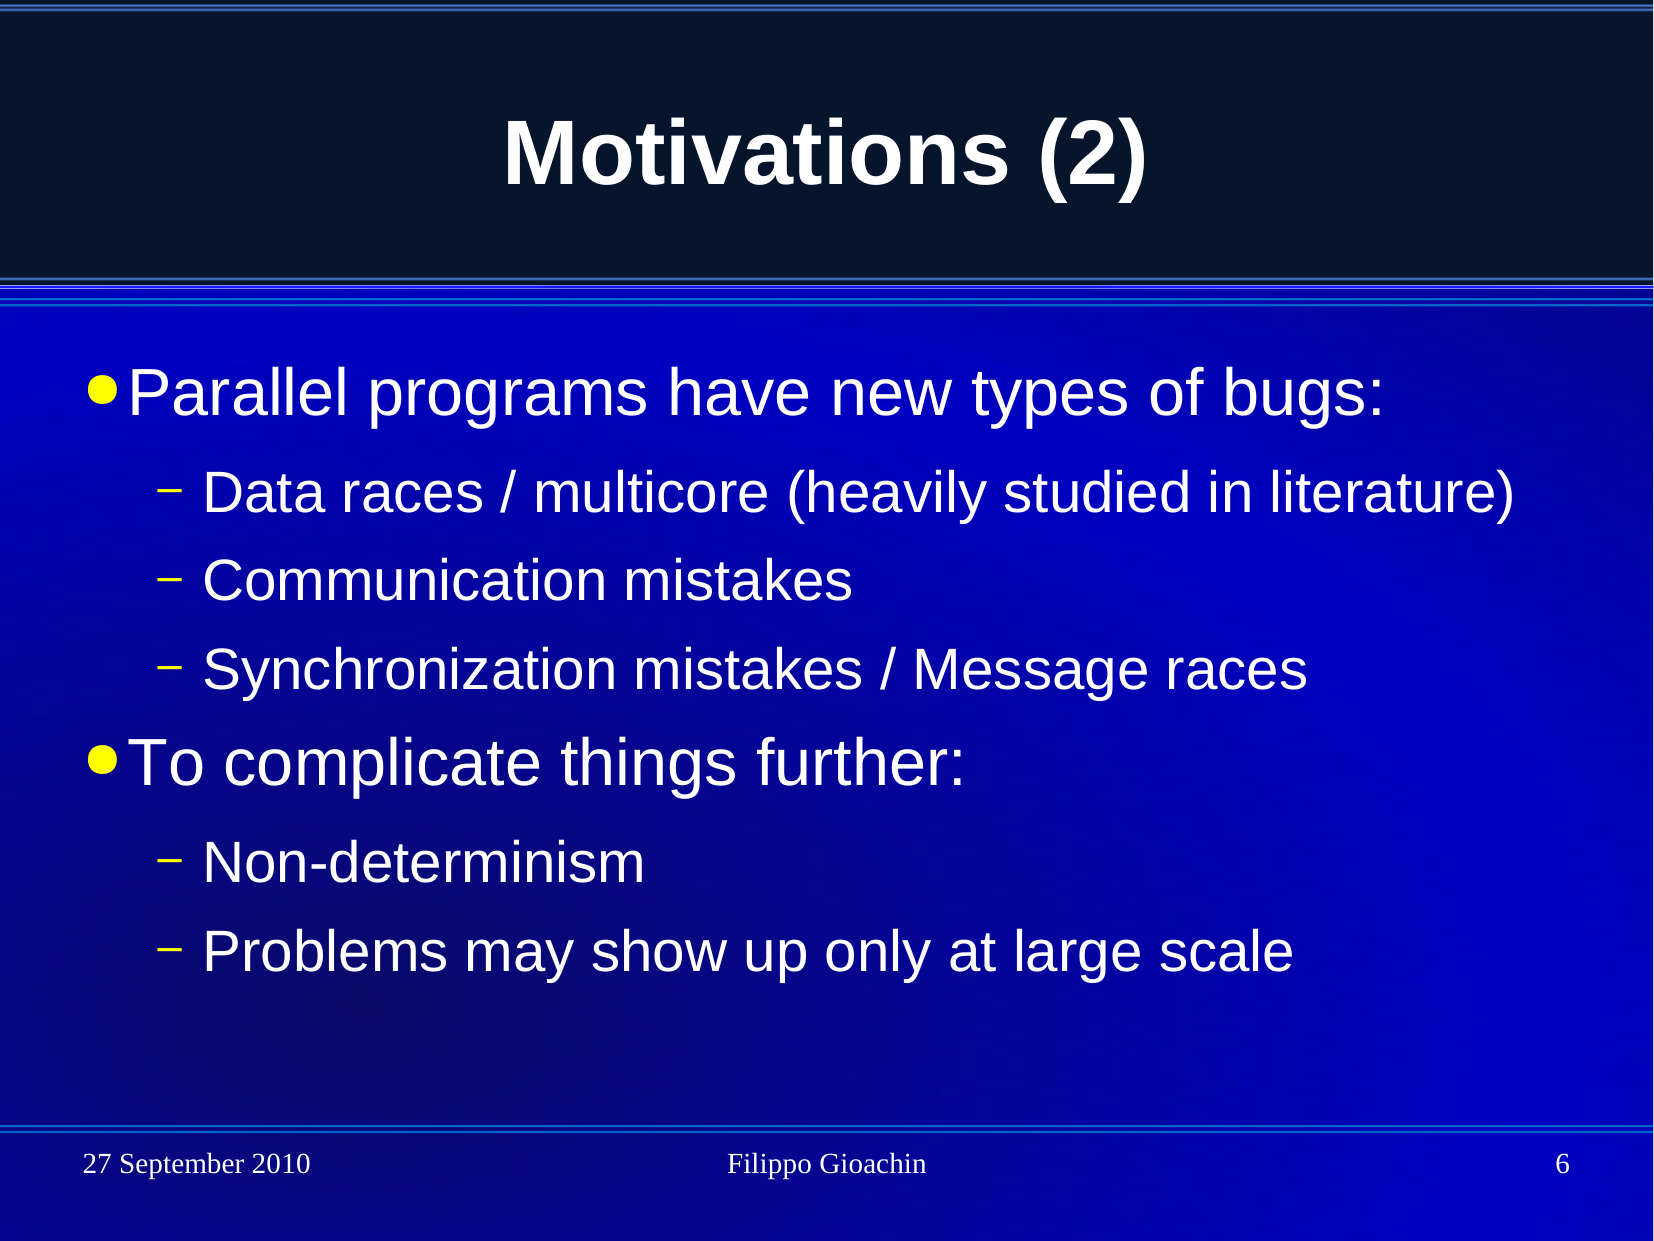

# Motivations (2)
Parallel programs have new types of bugs:
Data races / multicore (heavily studied in literature)
Communication mistakes
Synchronization mistakes / Message races
To complicate things further:
Non-determinism
Problems may show up only at large scale
27 September 2010
Filippo Gioachin
6